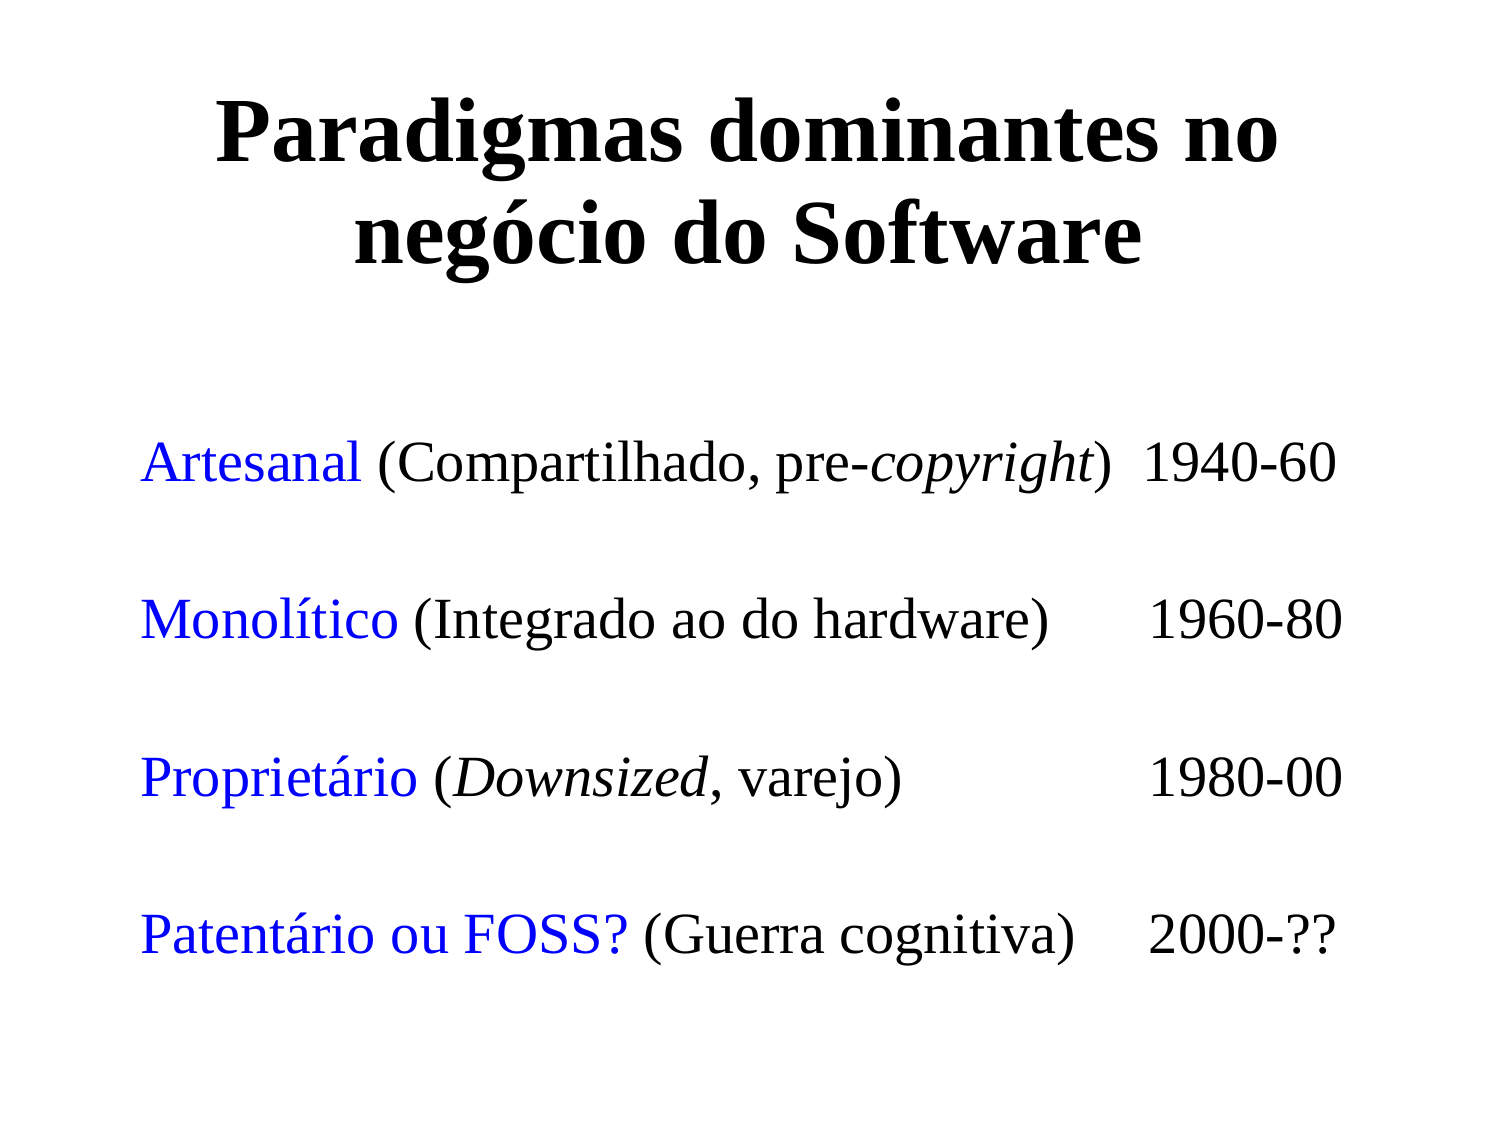

# Paradigmas dominantes no negócio do Software
Artesanal (Compartilhado, pre-copyright) 1940-60
Monolítico (Integrado ao do hardware)	1960-80
Proprietário (Downsized, varejo) 		1980-00
Patentário ou FOSS? (Guerra cognitiva)	2000-??